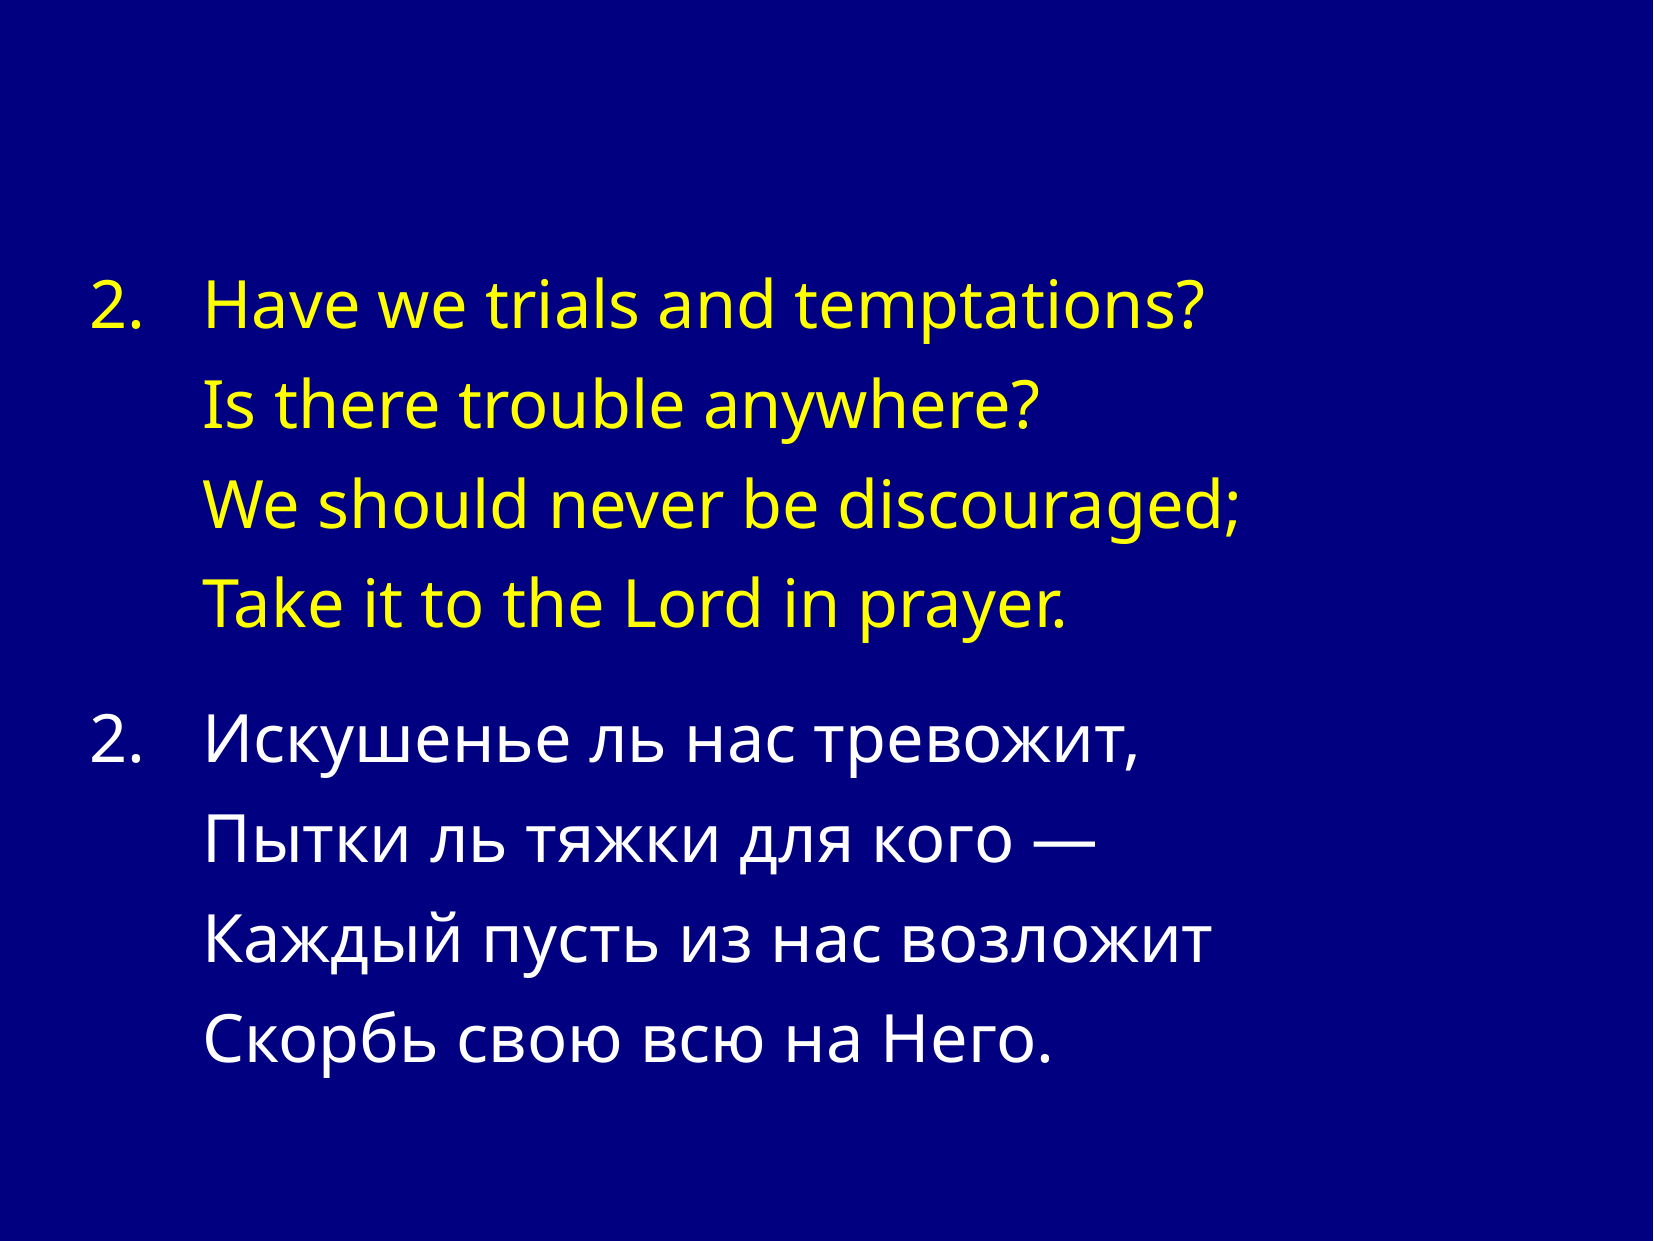

2.	Have we trials and temptations?
	Is there trouble anywhere?
	We should never be discouraged;
	Take it to the Lord in prayer.
2.	Искушенье ль нас тревожит,
	Пытки ль тяжки для кого —
	Каждый пусть из нас возложит
	Скорбь свою всю на Него.